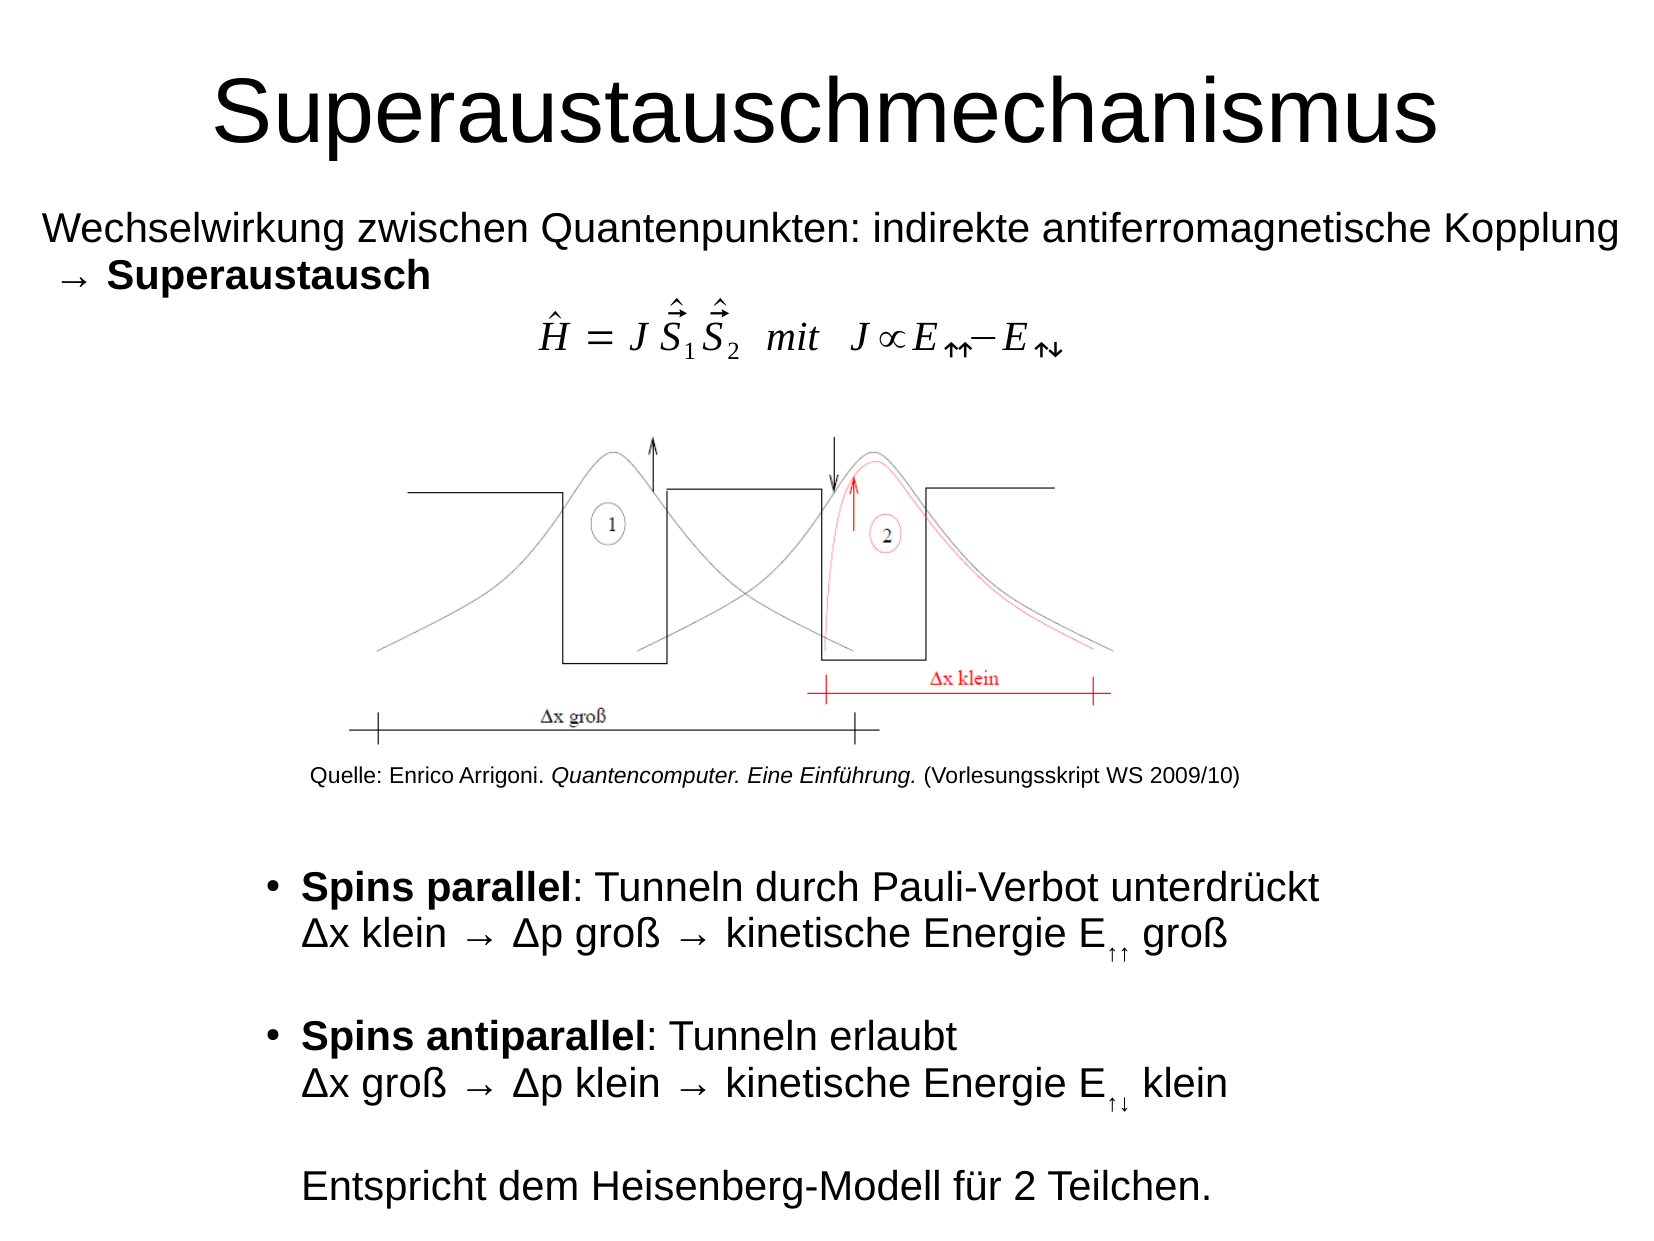

# Superaustauschmechanismus
Wechselwirkung zwischen Quantenpunkten: indirekte antiferromagnetische Kopplung
 → Superaustausch
Quelle: Enrico Arrigoni. Quantencomputer. Eine Einführung. (Vorlesungsskript WS 2009/10)
Spins parallel: Tunneln durch Pauli-Verbot unterdrückt
Δx klein → Δp groß → kinetische Energie E↑↑ groß
Spins antiparallel: Tunneln erlaubt
Δx groß → Δp klein → kinetische Energie E↑↓ klein
Entspricht dem Heisenberg-Modell für 2 Teilchen.